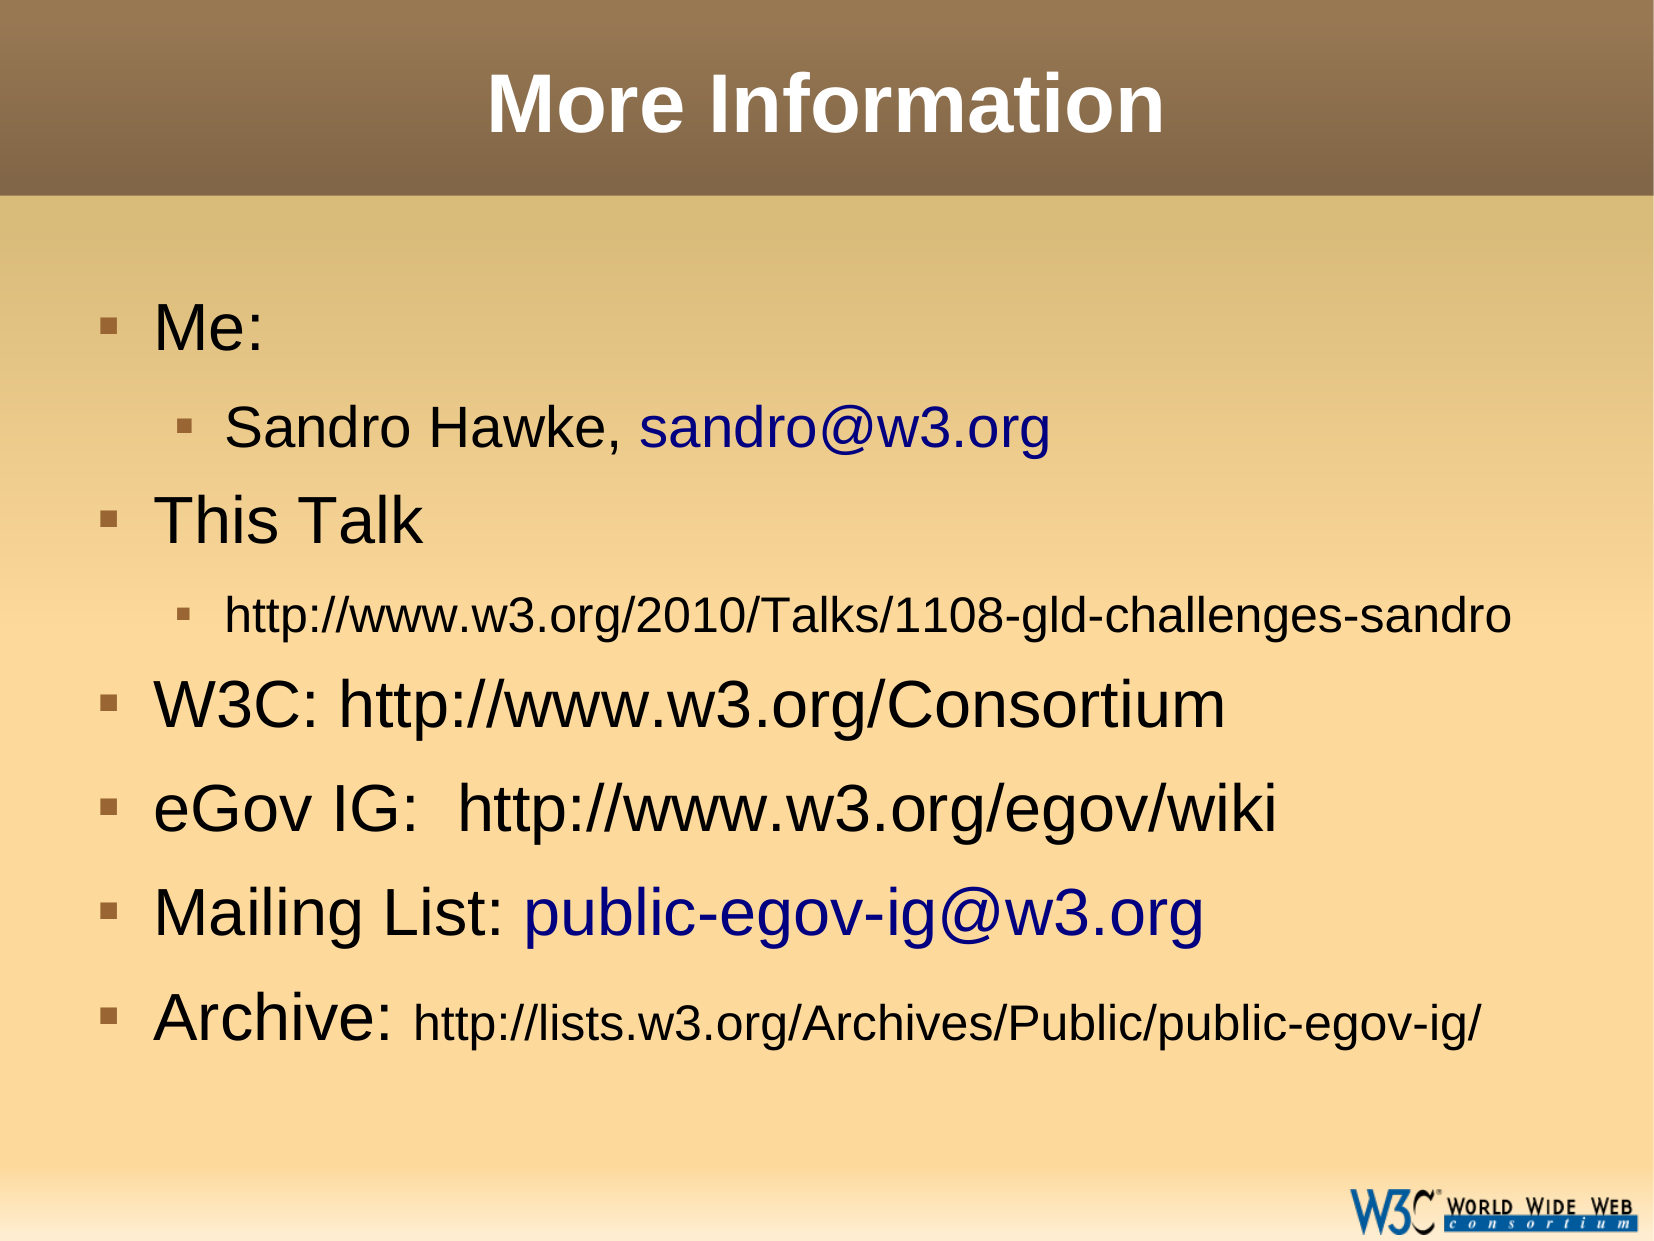

# More Information
Me:
Sandro Hawke, sandro@w3.org
This Talk
http://www.w3.org/2010/Talks/1108-gld-challenges-sandro
W3C: http://www.w3.org/Consortium
eGov IG: http://www.w3.org/egov/wiki
Mailing List: public-egov-ig@w3.org
Archive: http://lists.w3.org/Archives/Public/public-egov-ig/